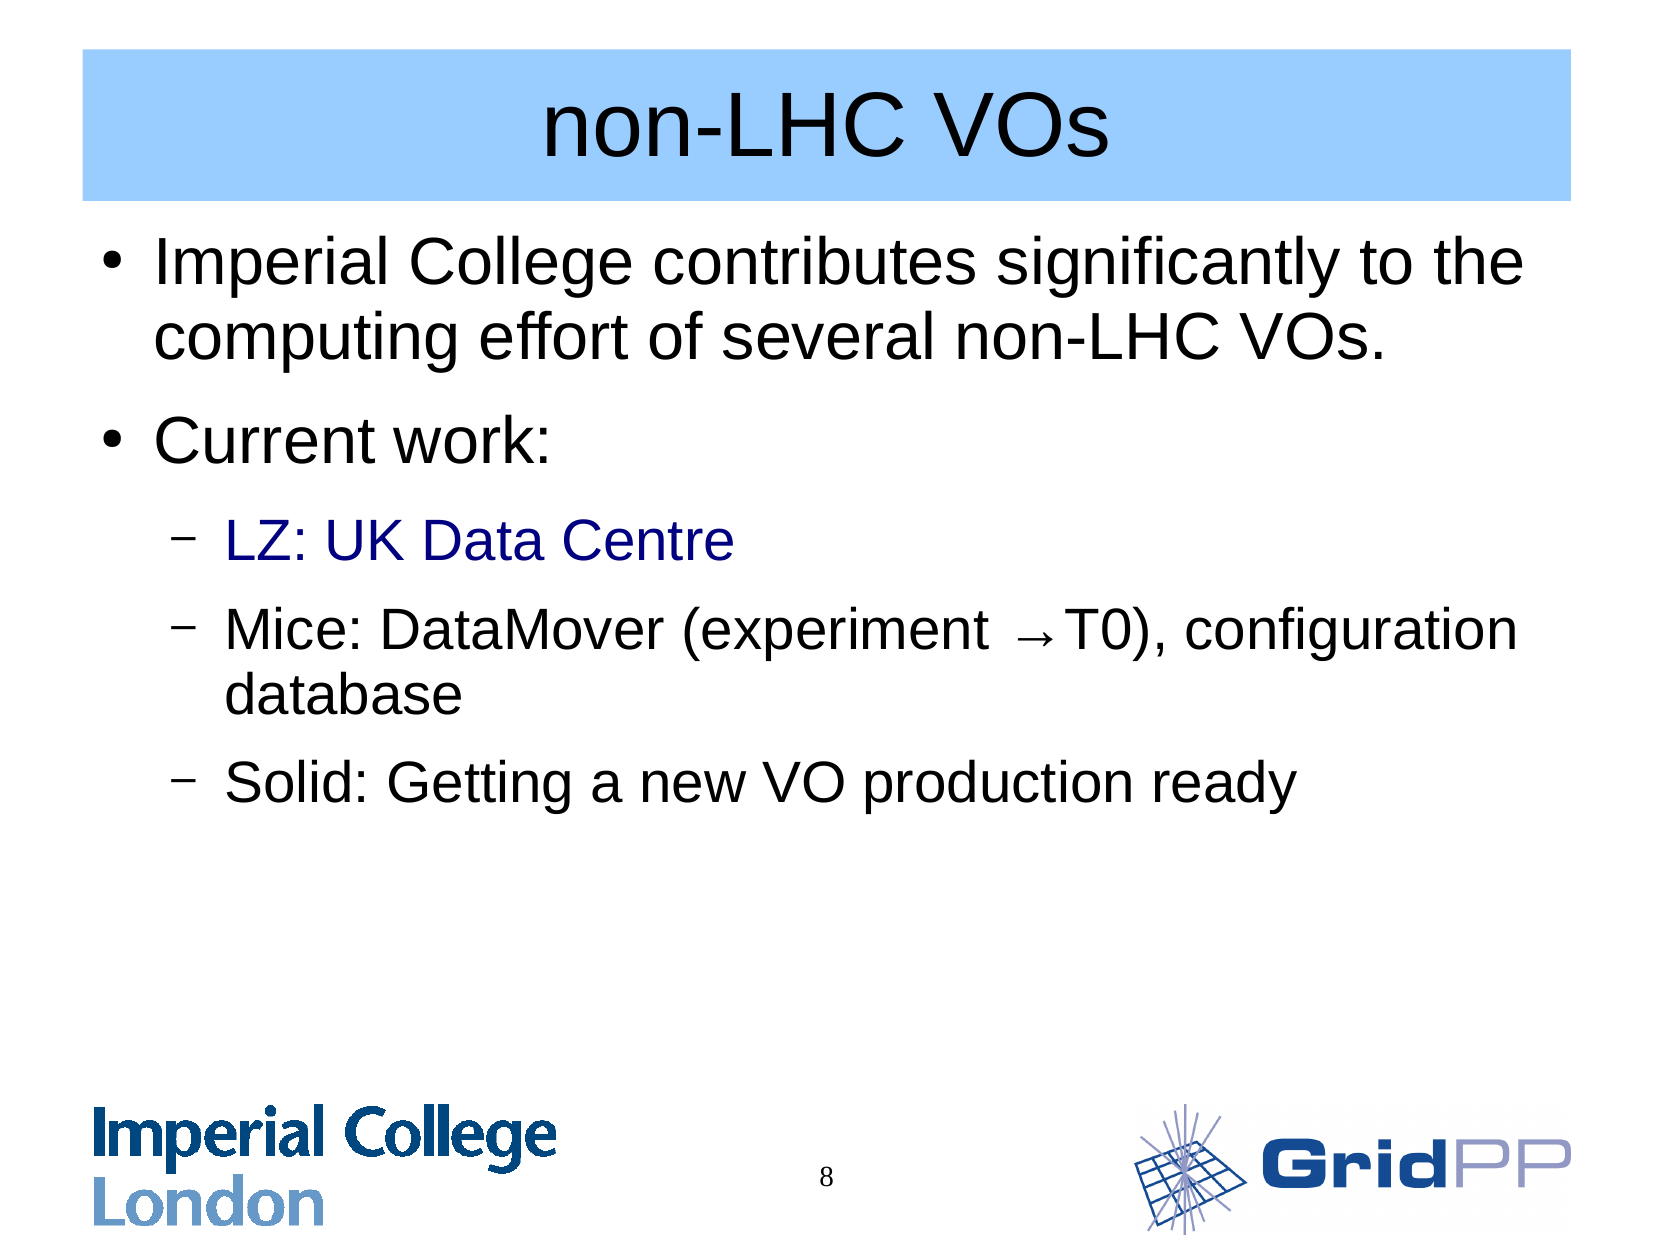

# non-LHC VOs
Imperial College contributes significantly to the computing effort of several non-LHC VOs.
Current work:
LZ: UK Data Centre
Mice: DataMover (experiment →T0), configuration database
Solid: Getting a new VO production ready
8